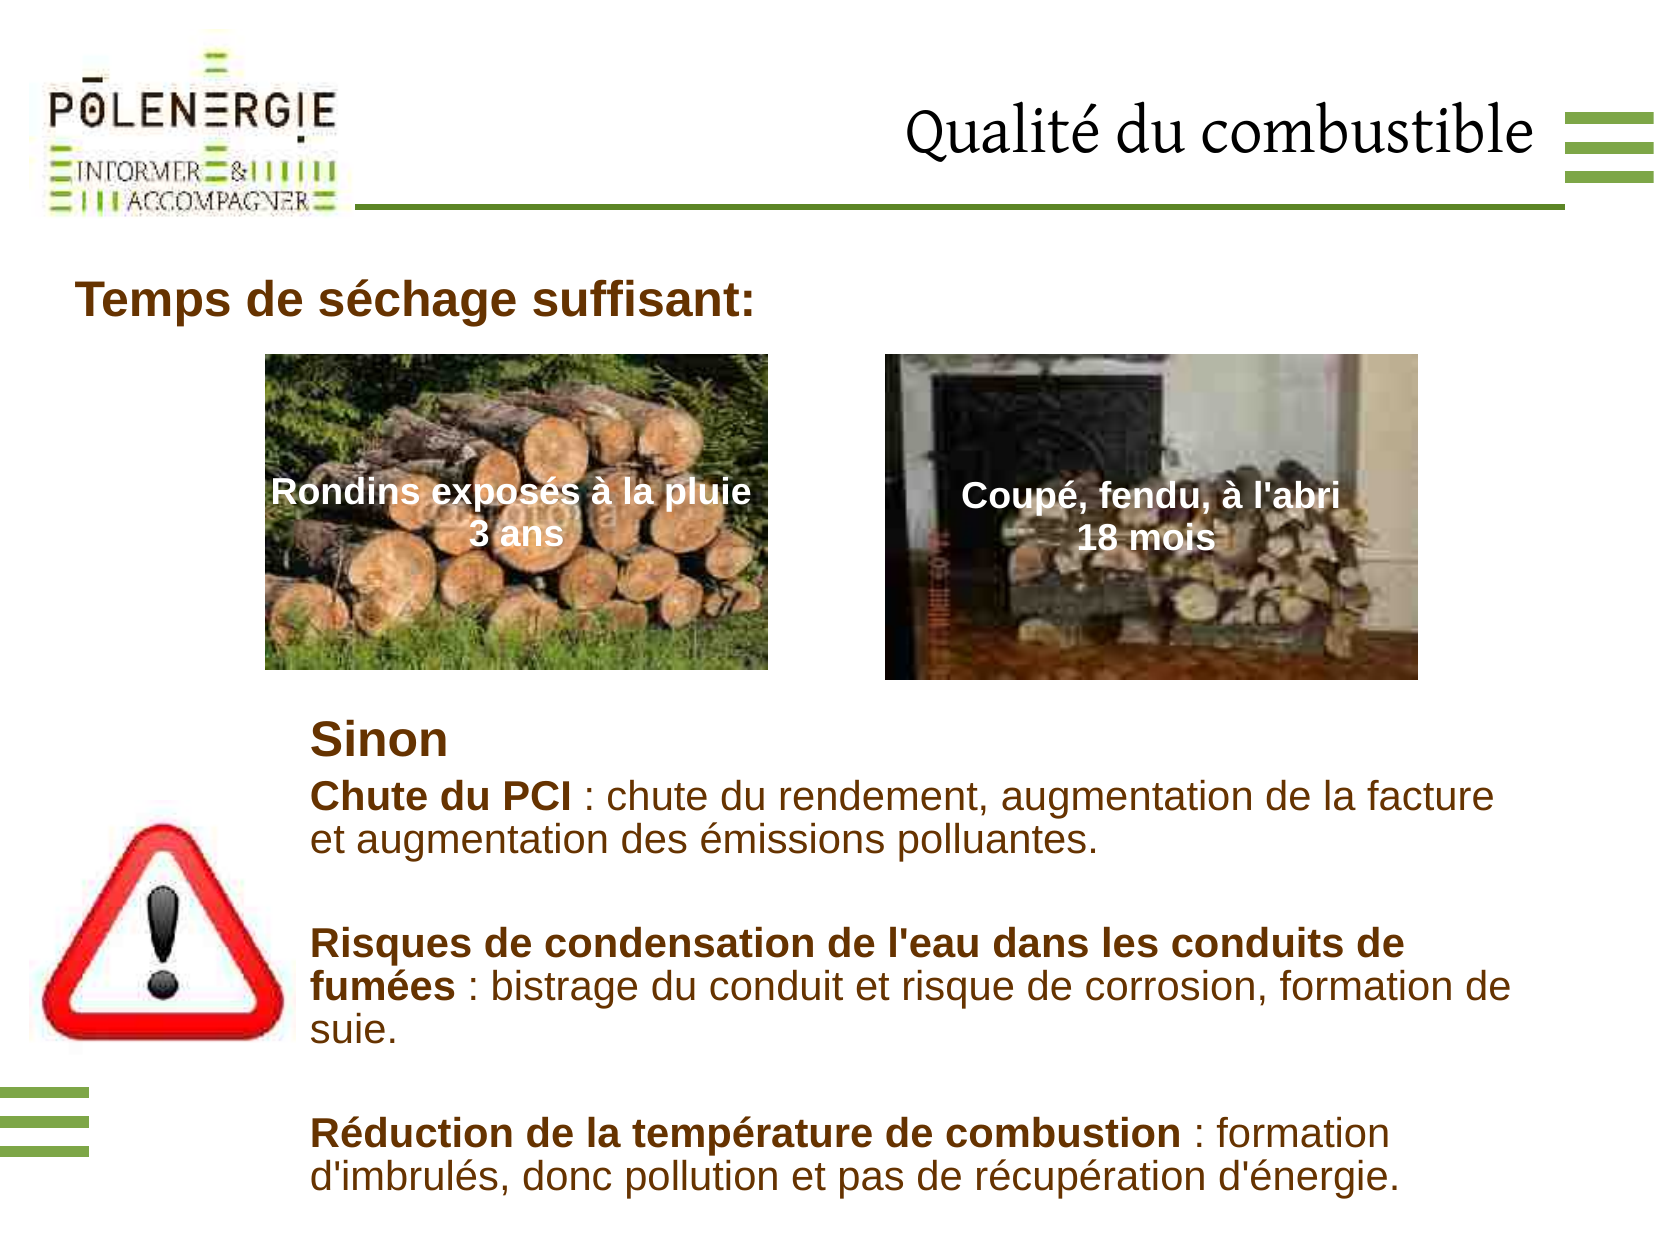

# Qualité du combustible
Temps de séchage suffisant:
Rondins exposés à la pluie
3 ans
Coupé, fendu, à l'abri
18 mois
Sinon
Chute du PCI : chute du rendement, augmentation de la facture et augmentation des émissions polluantes.
Risques de condensation de l'eau dans les conduits de fumées : bistrage du conduit et risque de corrosion, formation de suie.
Réduction de la température de combustion : formation d'imbrulés, donc pollution et pas de récupération d'énergie.